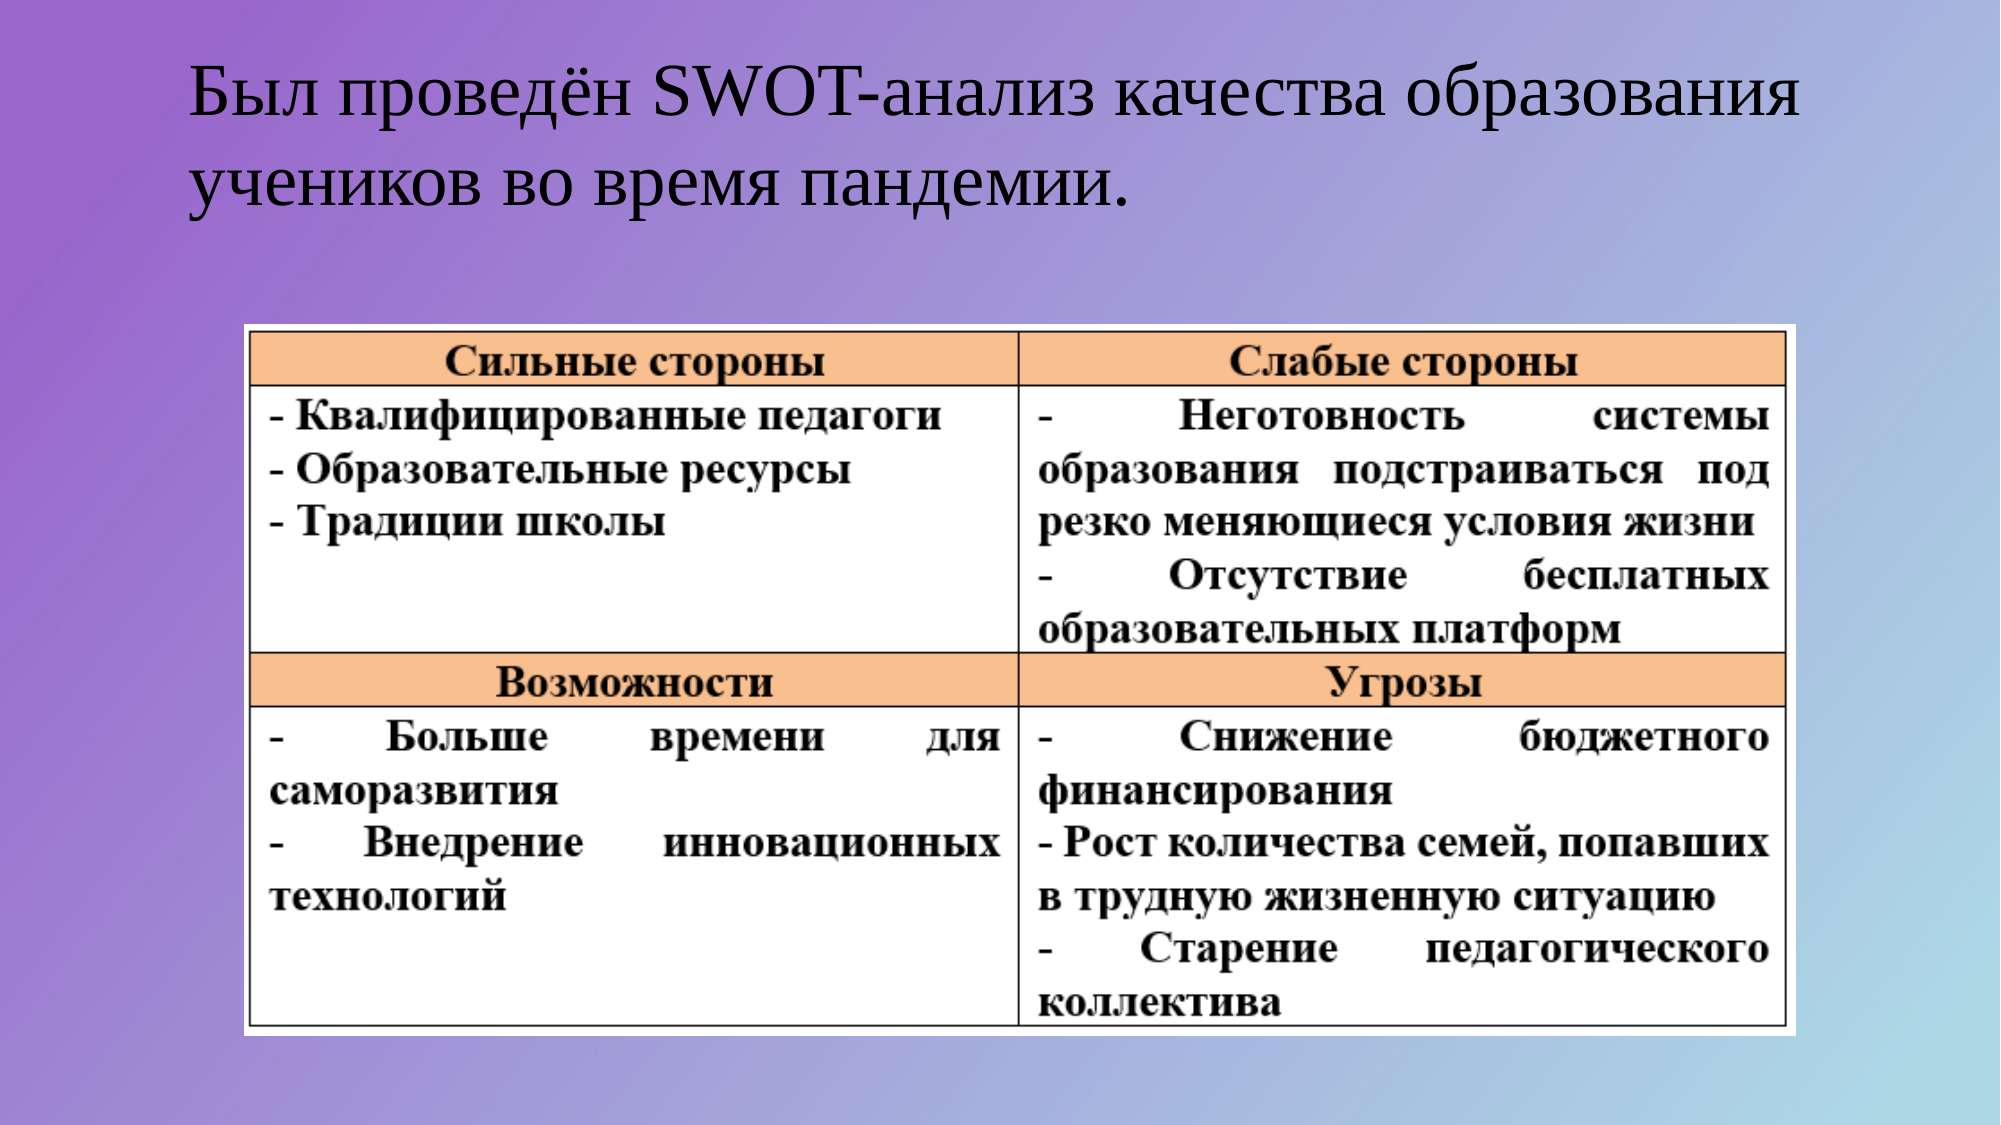

Был проведён SWOT-анализ качества образования учеников во время пандемии.
#